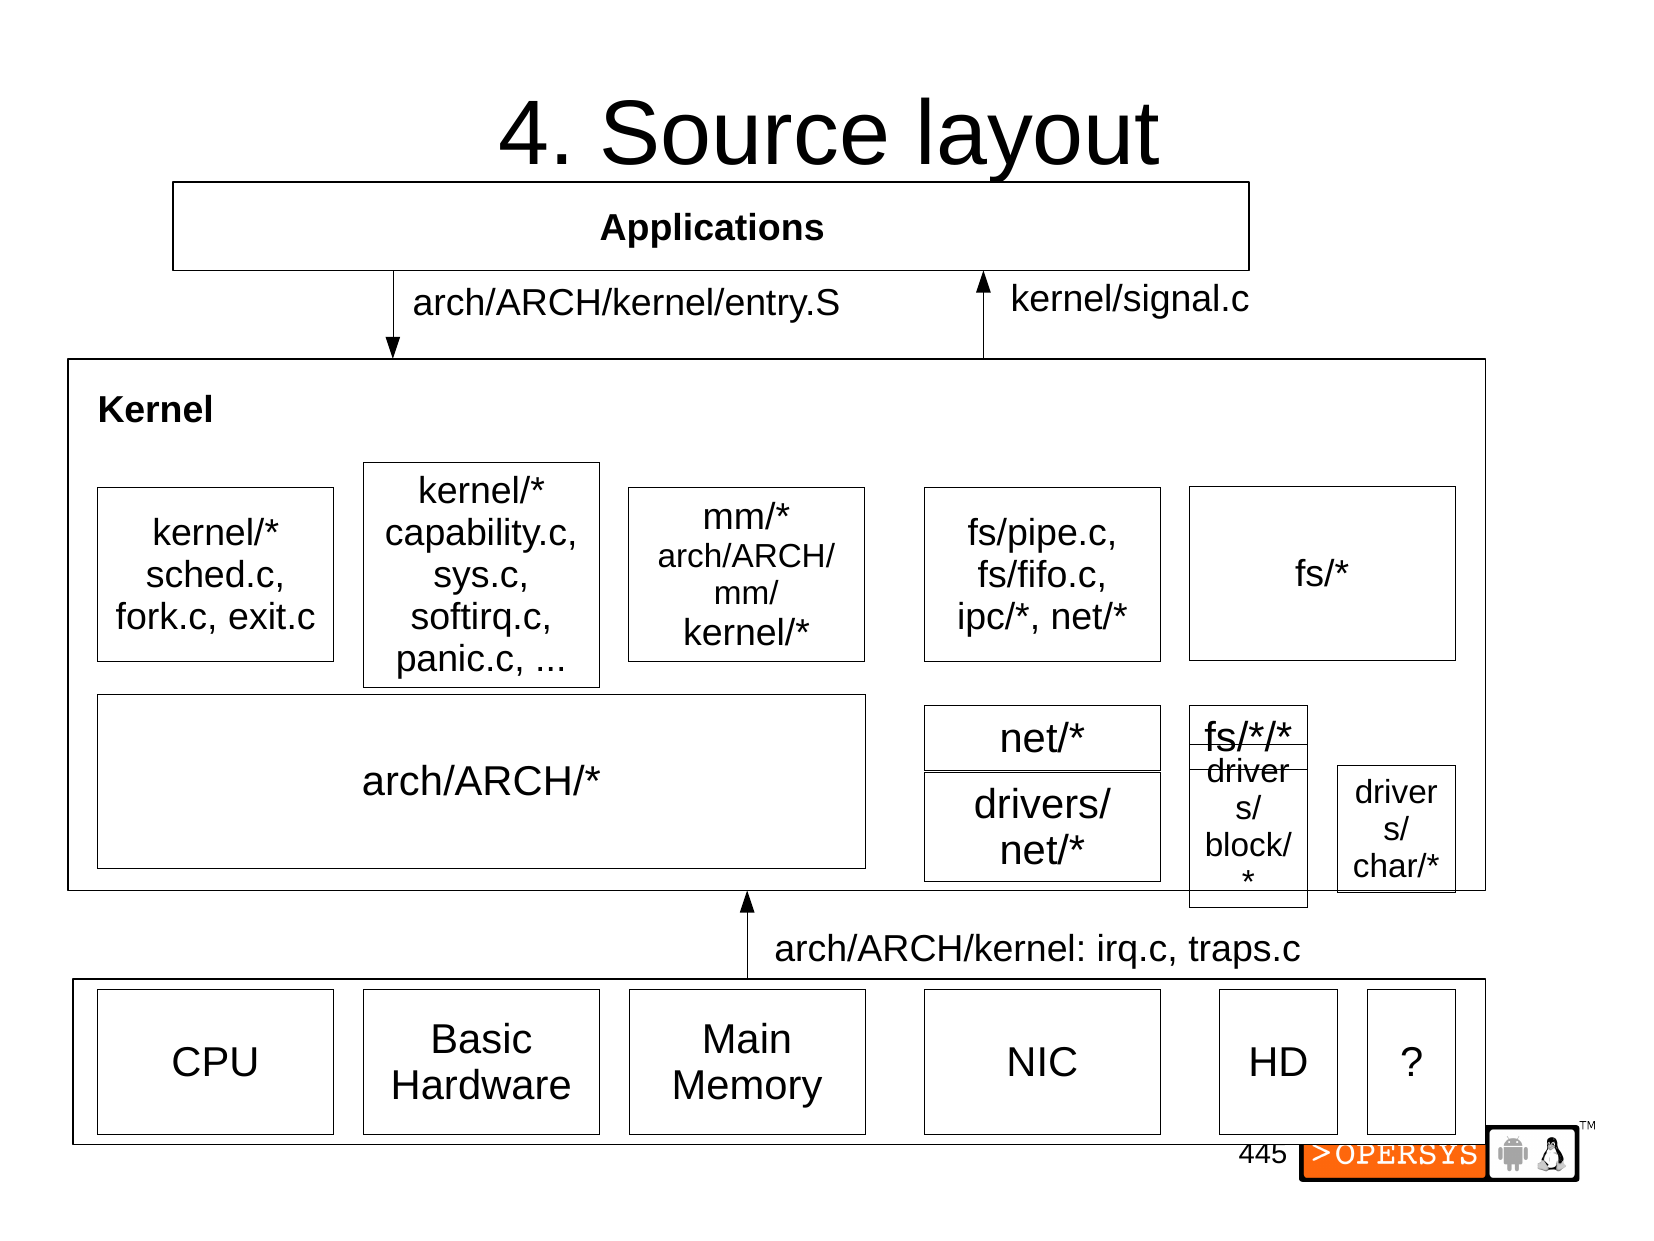

# 4. Source layout
Applications
kernel/signal.c
arch/ARCH/kernel/entry.S
Kernel
kernel/*
capability.c, sys.c, softirq.c, panic.c, ...
fs/*
kernel/*
sched.c, fork.c, exit.c
mm/*
arch/ARCH/mm/
kernel/*
fs/pipe.c, fs/fifo.c, ipc/*, net/*
arch/ARCH/*
fs/*/*
net/*
drivers/block/*
drivers/
char/*
drivers/net/*
arch/ARCH/kernel: irq.c, traps.c
CPU
Basic
Hardware
Main
Memory
NIC
HD
?